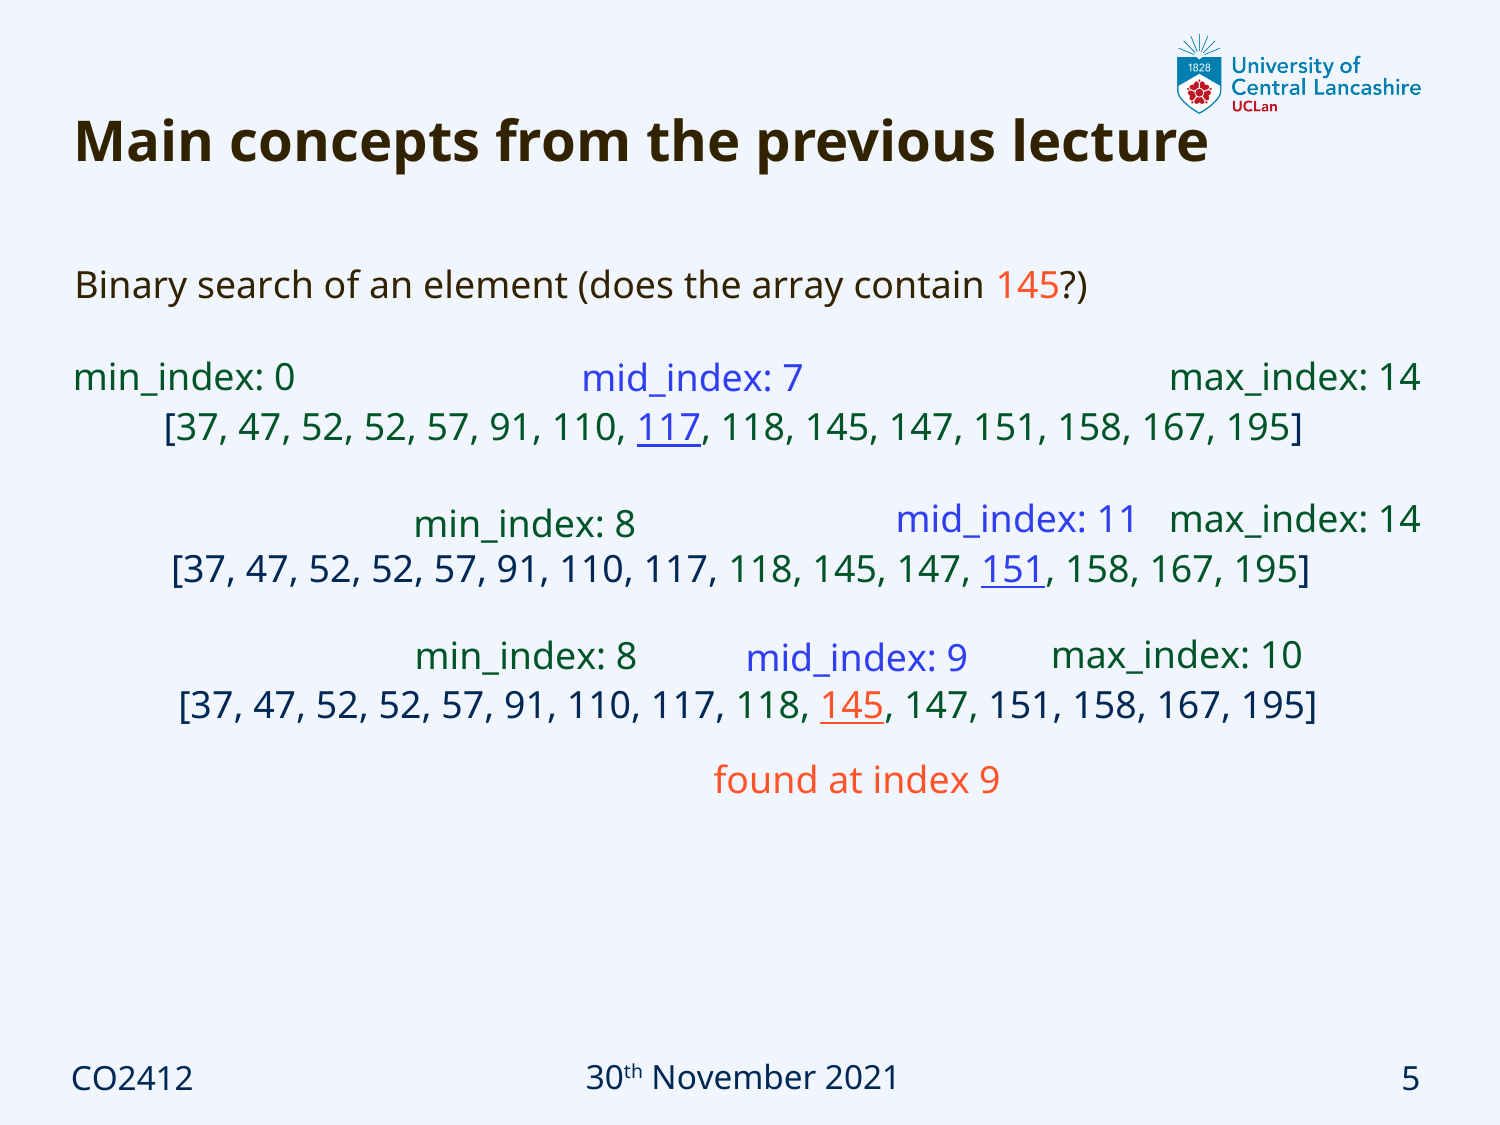

# Main concepts from the previous lecture
Binary search of an element (does the array contain 145?)
min_index: 0
max_index: 14
mid_index: 7
[37, 47, 52, 52, 57, 91, 110, 117, 118, 145, 147, 151, 158, 167, 195]
max_index: 14
mid_index: 11
min_index: 8
[37, 47, 52, 52, 57, 91, 110, 117, 118, 145, 147, 151, 158, 167, 195]
max_index: 10
min_index: 8
mid_index: 9
[37, 47, 52, 52, 57, 91, 110, 117, 118, 145, 147, 151, 158, 167, 195]
found at index 9